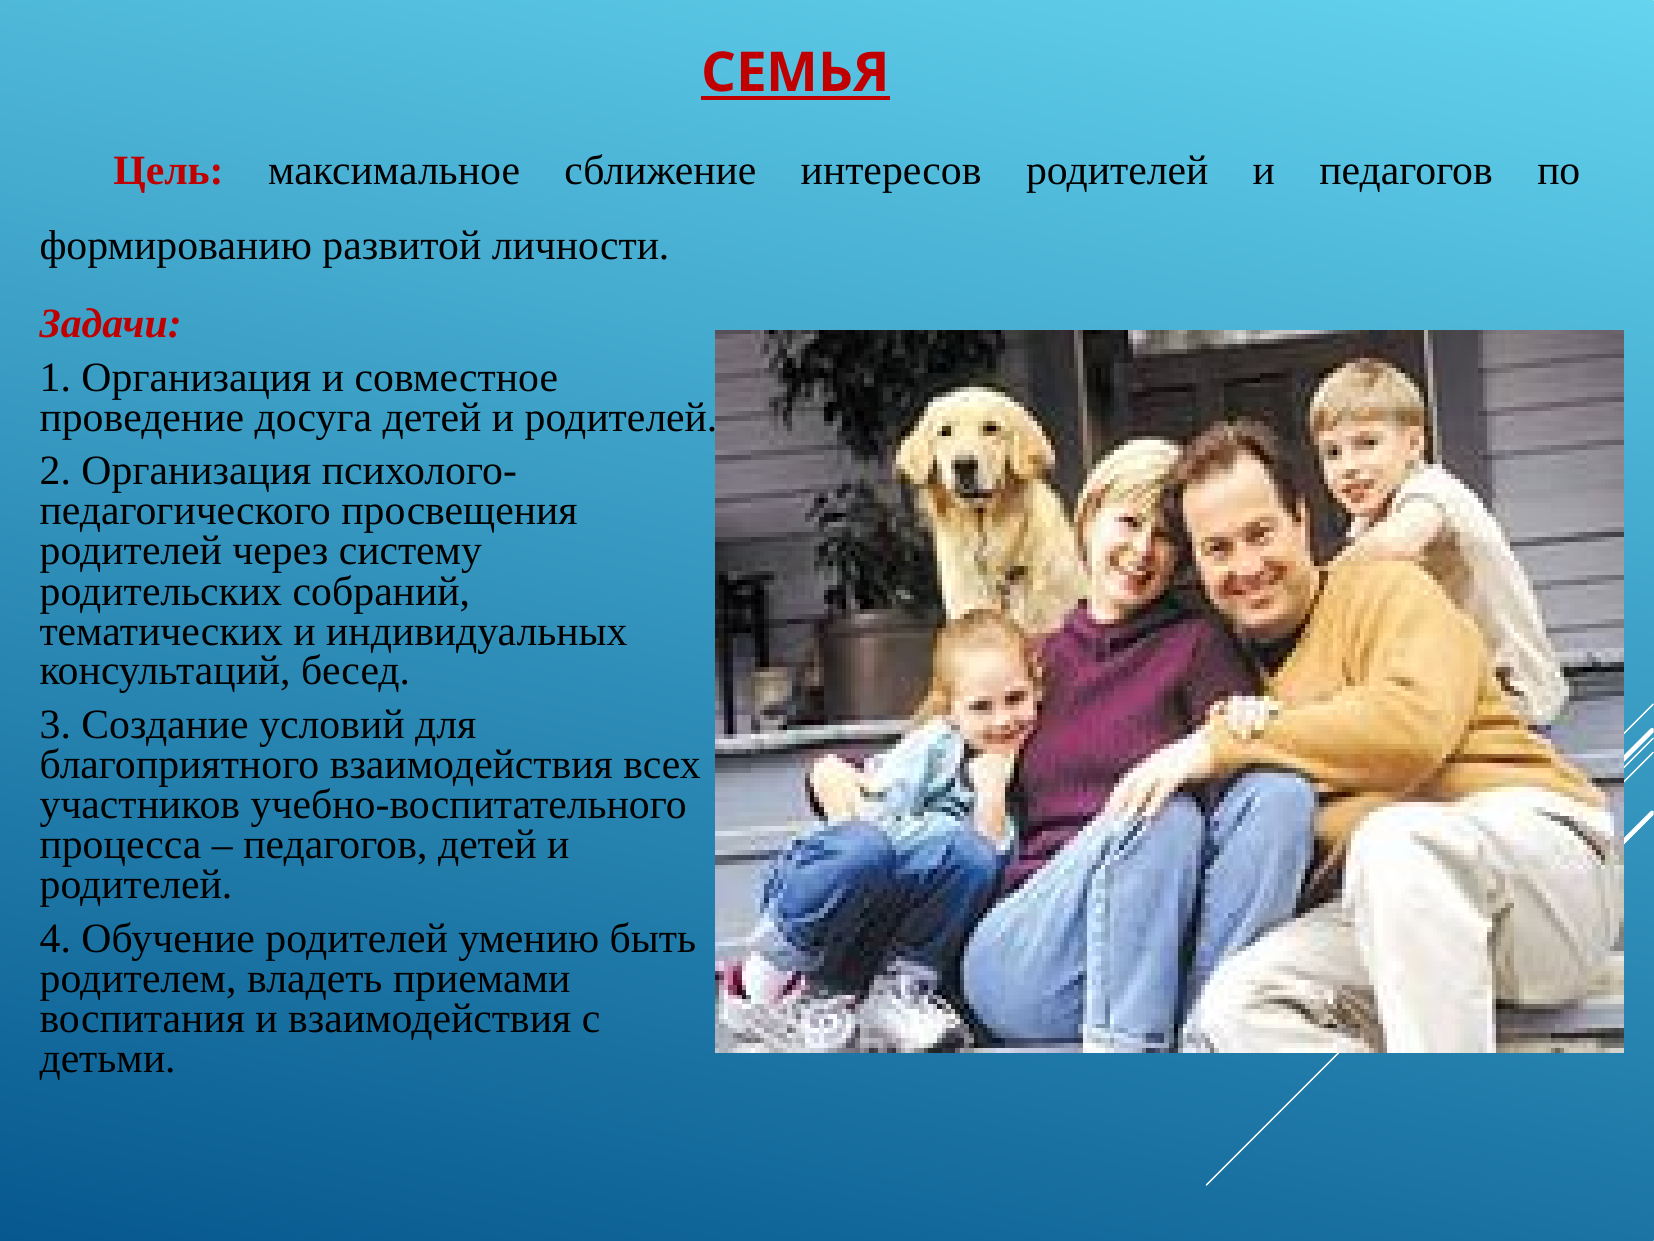

# СЕМЬЯ
Цель: максимальное сближение интересов родителей и педагогов по формированию развитой личности.
Задачи:
1. Организация и совместное проведение досуга детей и родителей.
2. Организация психолого-педагогического просвещения родителей через систему родительских собраний, тематических и индивидуальных консультаций, бесед.
3. Создание условий для благоприятного взаимодействия всех участников учебно-воспитательного процесса – педагогов, детей и родителей.
4. Обучение родителей умению быть родителем, владеть приемами воспитания и взаимодействия с детьми.